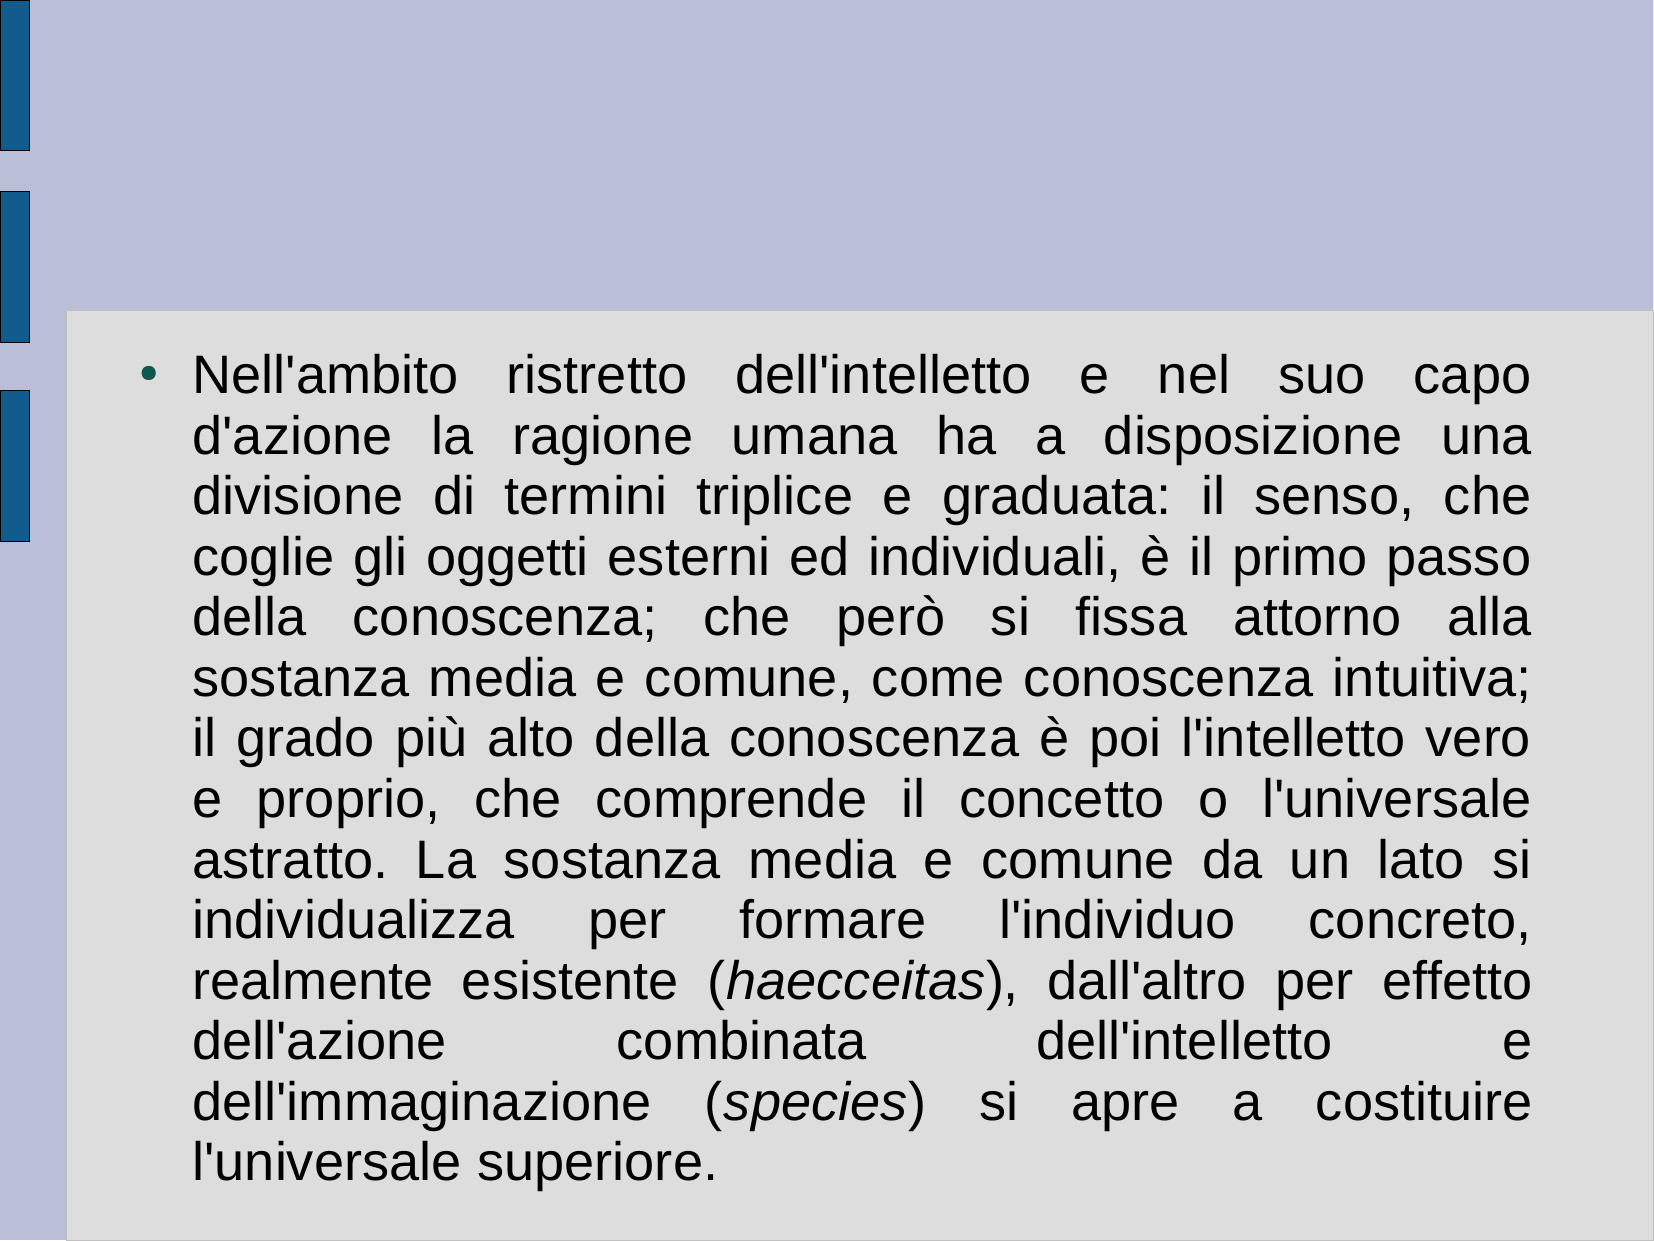

#
Nell'ambito ristretto dell'intelletto e nel suo capo d'azione la ragione umana ha a disposizione una divisione di termini triplice e graduata: il senso, che coglie gli oggetti esterni ed individuali, è il primo passo della conoscenza; che però si fissa attorno alla sostanza media e comune, come conoscenza intuitiva; il grado più alto della conoscenza è poi l'intelletto vero e proprio, che comprende il concetto o l'universale astratto. La sostanza media e comune da un lato si individualizza per formare l'individuo concreto, realmente esistente (haecceitas), dall'altro per effetto dell'azione combinata dell'intelletto e dell'immaginazione (species) si apre a costituire l'universale superiore.